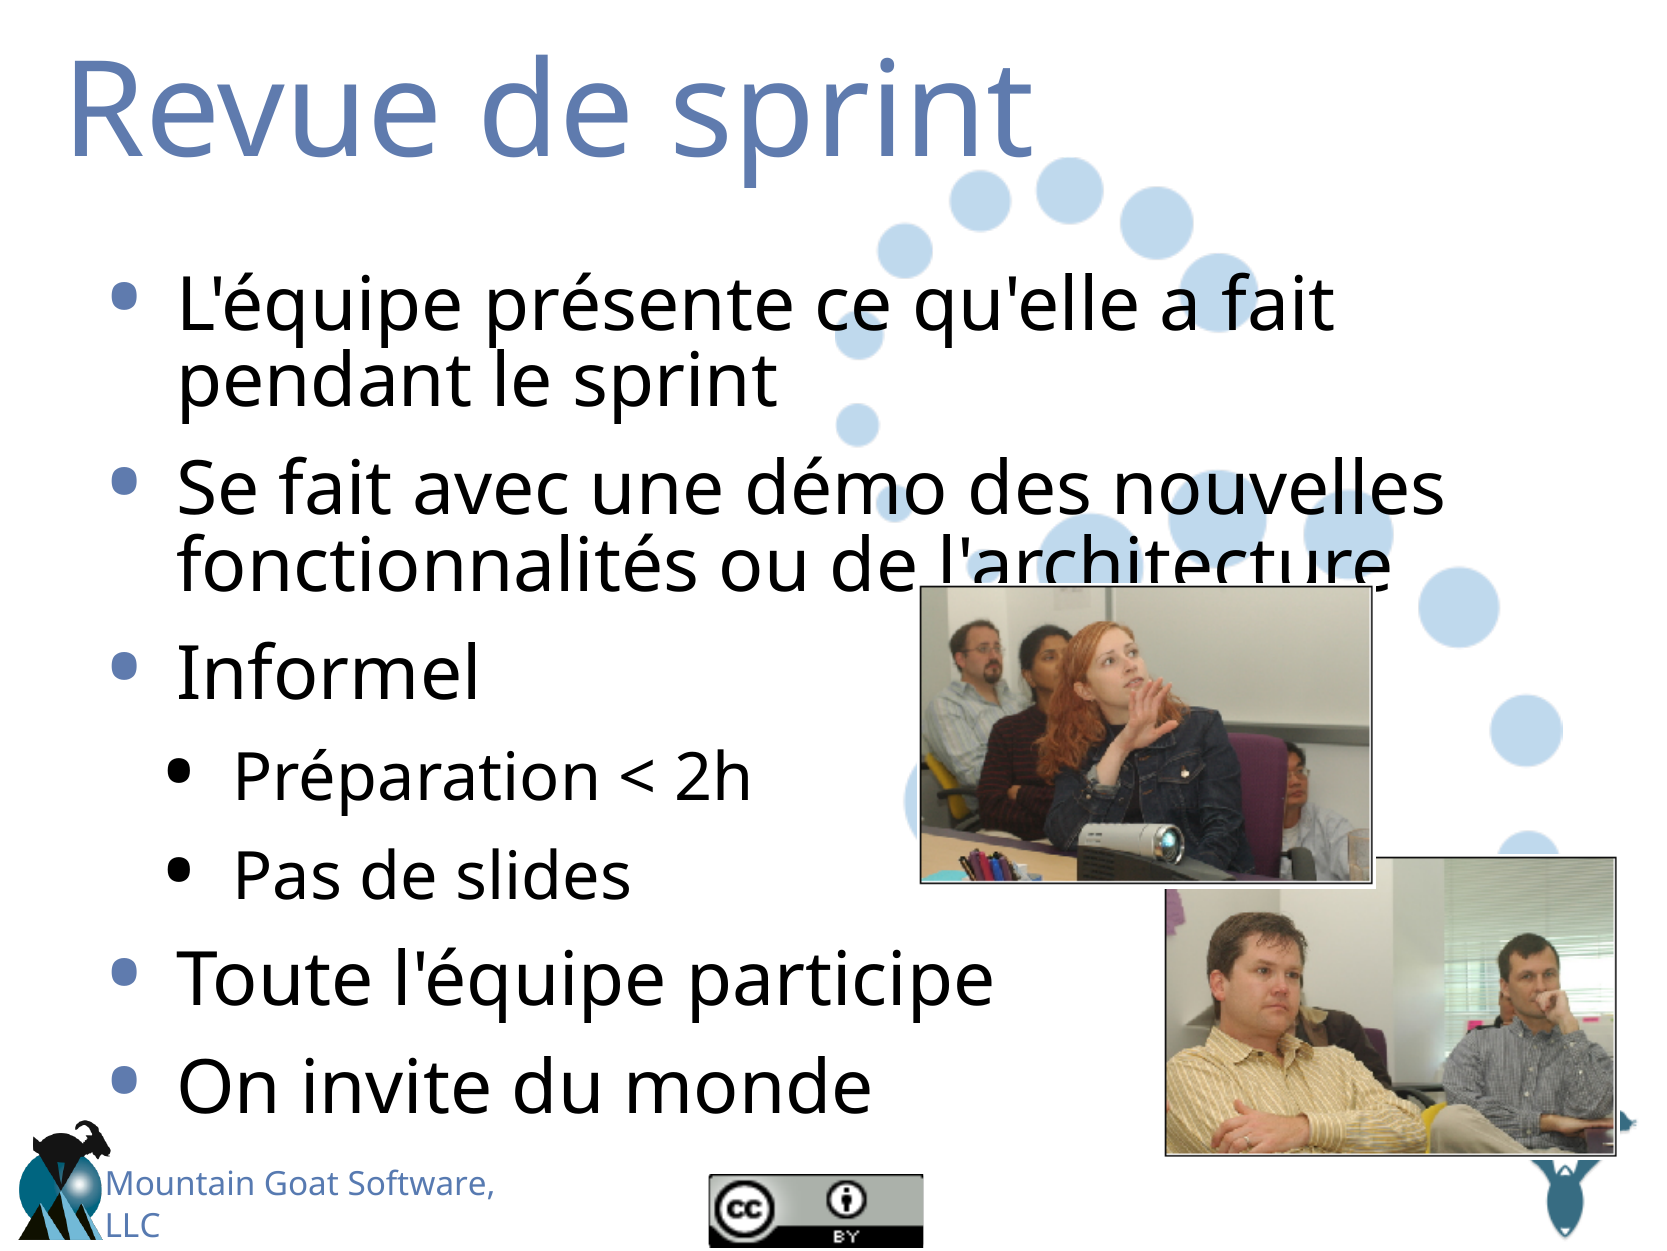

# Revue de sprint
L'équipe présente ce qu'elle a fait pendant le sprint
Se fait avec une démo des nouvelles fonctionnalités ou de l'architecture
Informel
Préparation < 2h
Pas de slides
Toute l'équipe participe
On invite du monde